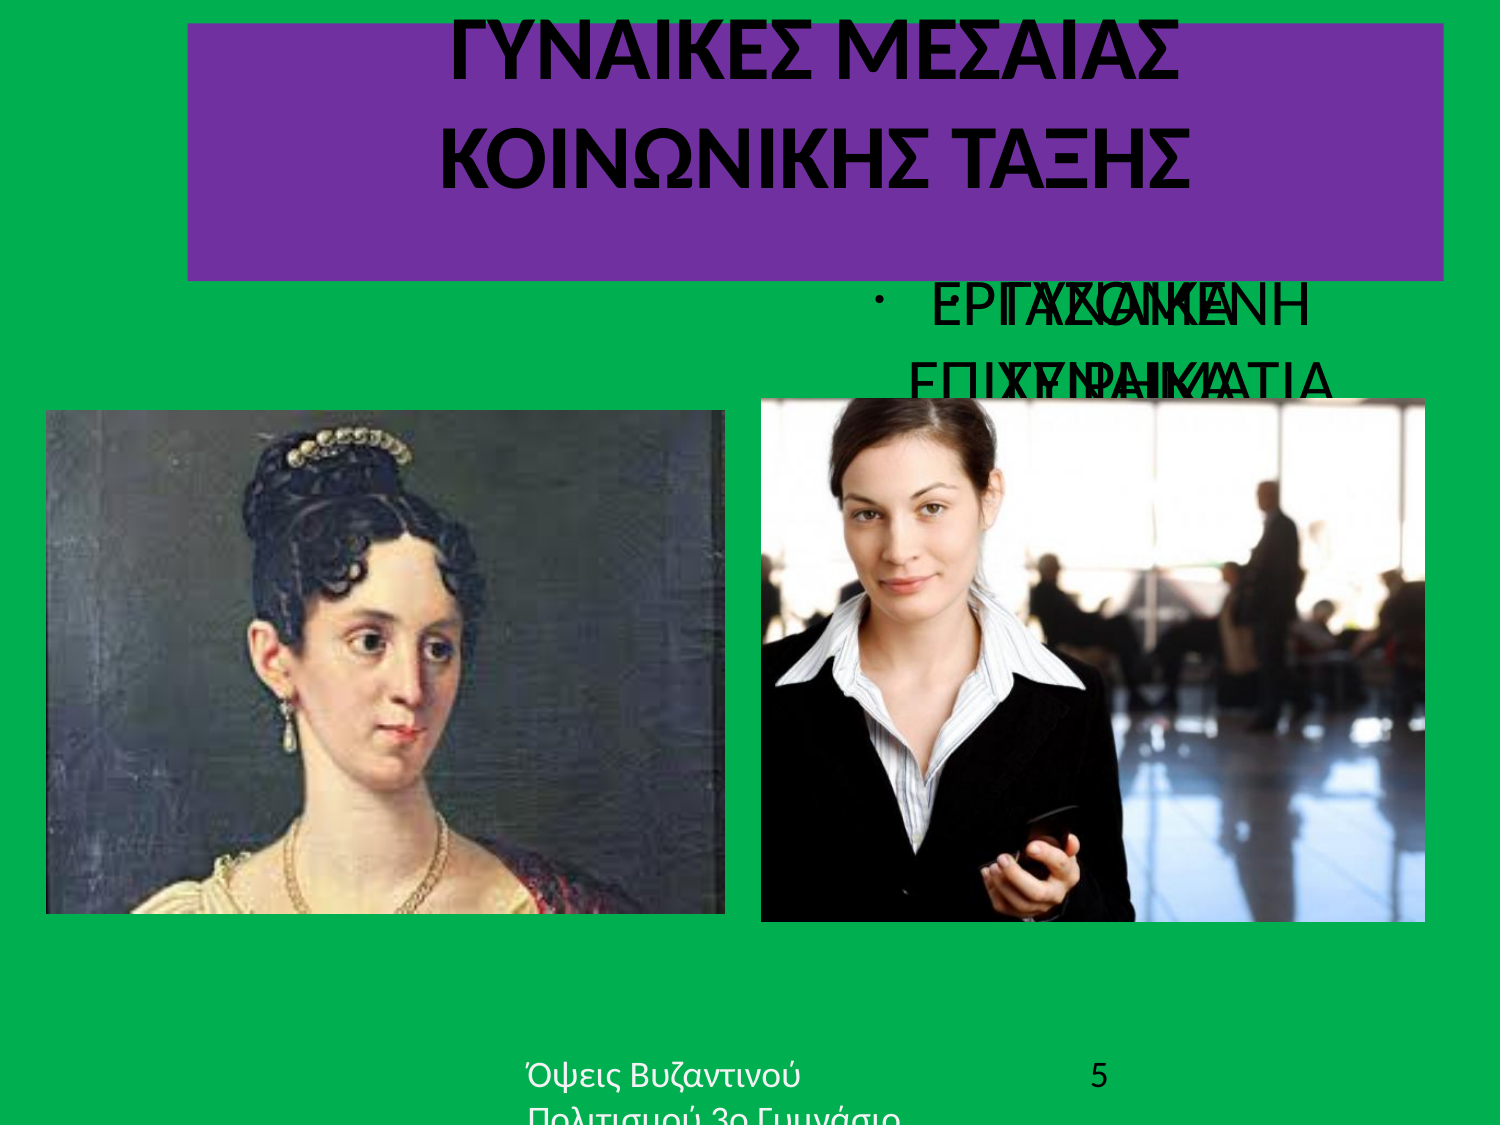

# ΓΥΝΑΙΚΕΣ ΜΕΣΑΙΑΣ ΚΟΙΝΩΝΙΚΗΣ ΤΑΞΗΣ
ΓΥΝΑΙΚΑ ΕΠΙΧΕΙΡΗΜΑΤΙΑ
ΕΡΓΑΖΟΜΕΝΗ ΓΥΝΑΙΚΑ
Όψεις Βυζαντινού Πολιτισμού 3ο Γυμνάσιο Τρικάλων